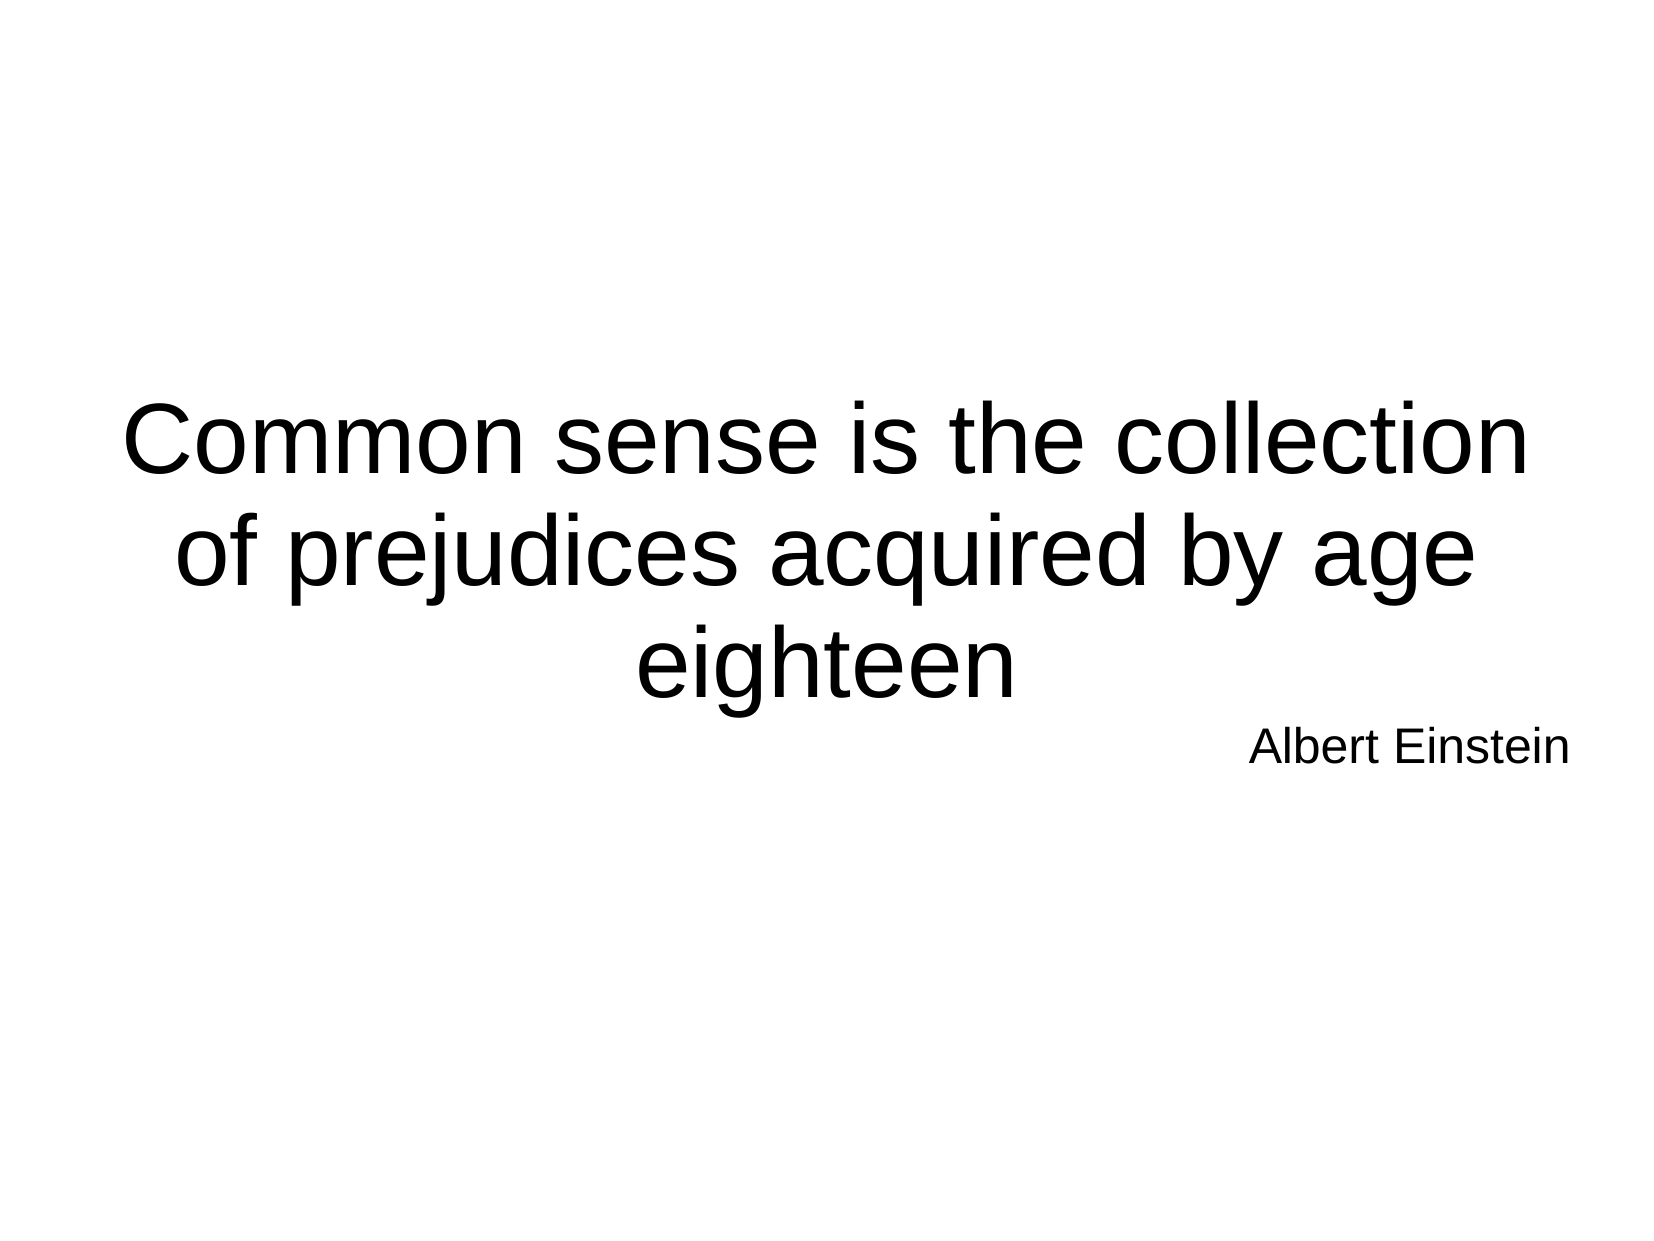

# Common sense is the collection of prejudices acquired by age eighteen
Albert Einstein